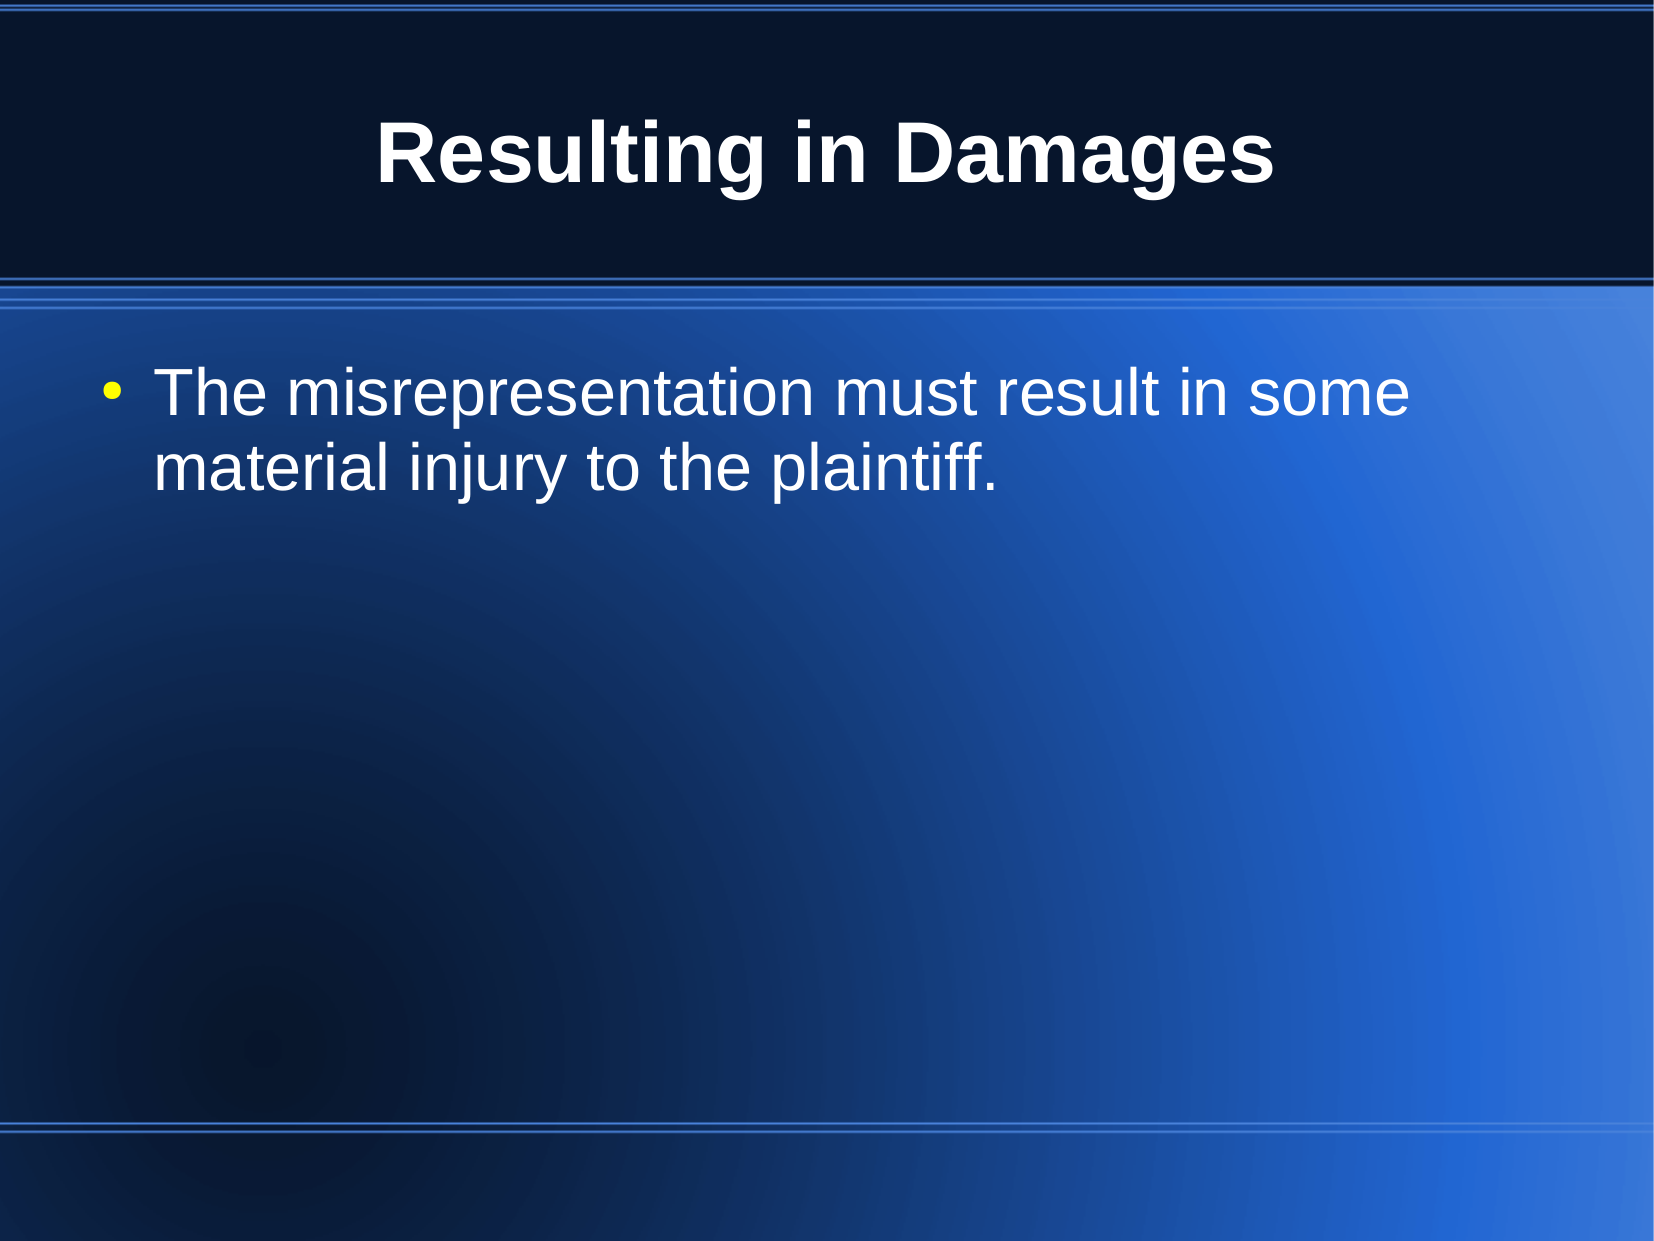

# Resulting in Damages
The misrepresentation must result in some material injury to the plaintiff.